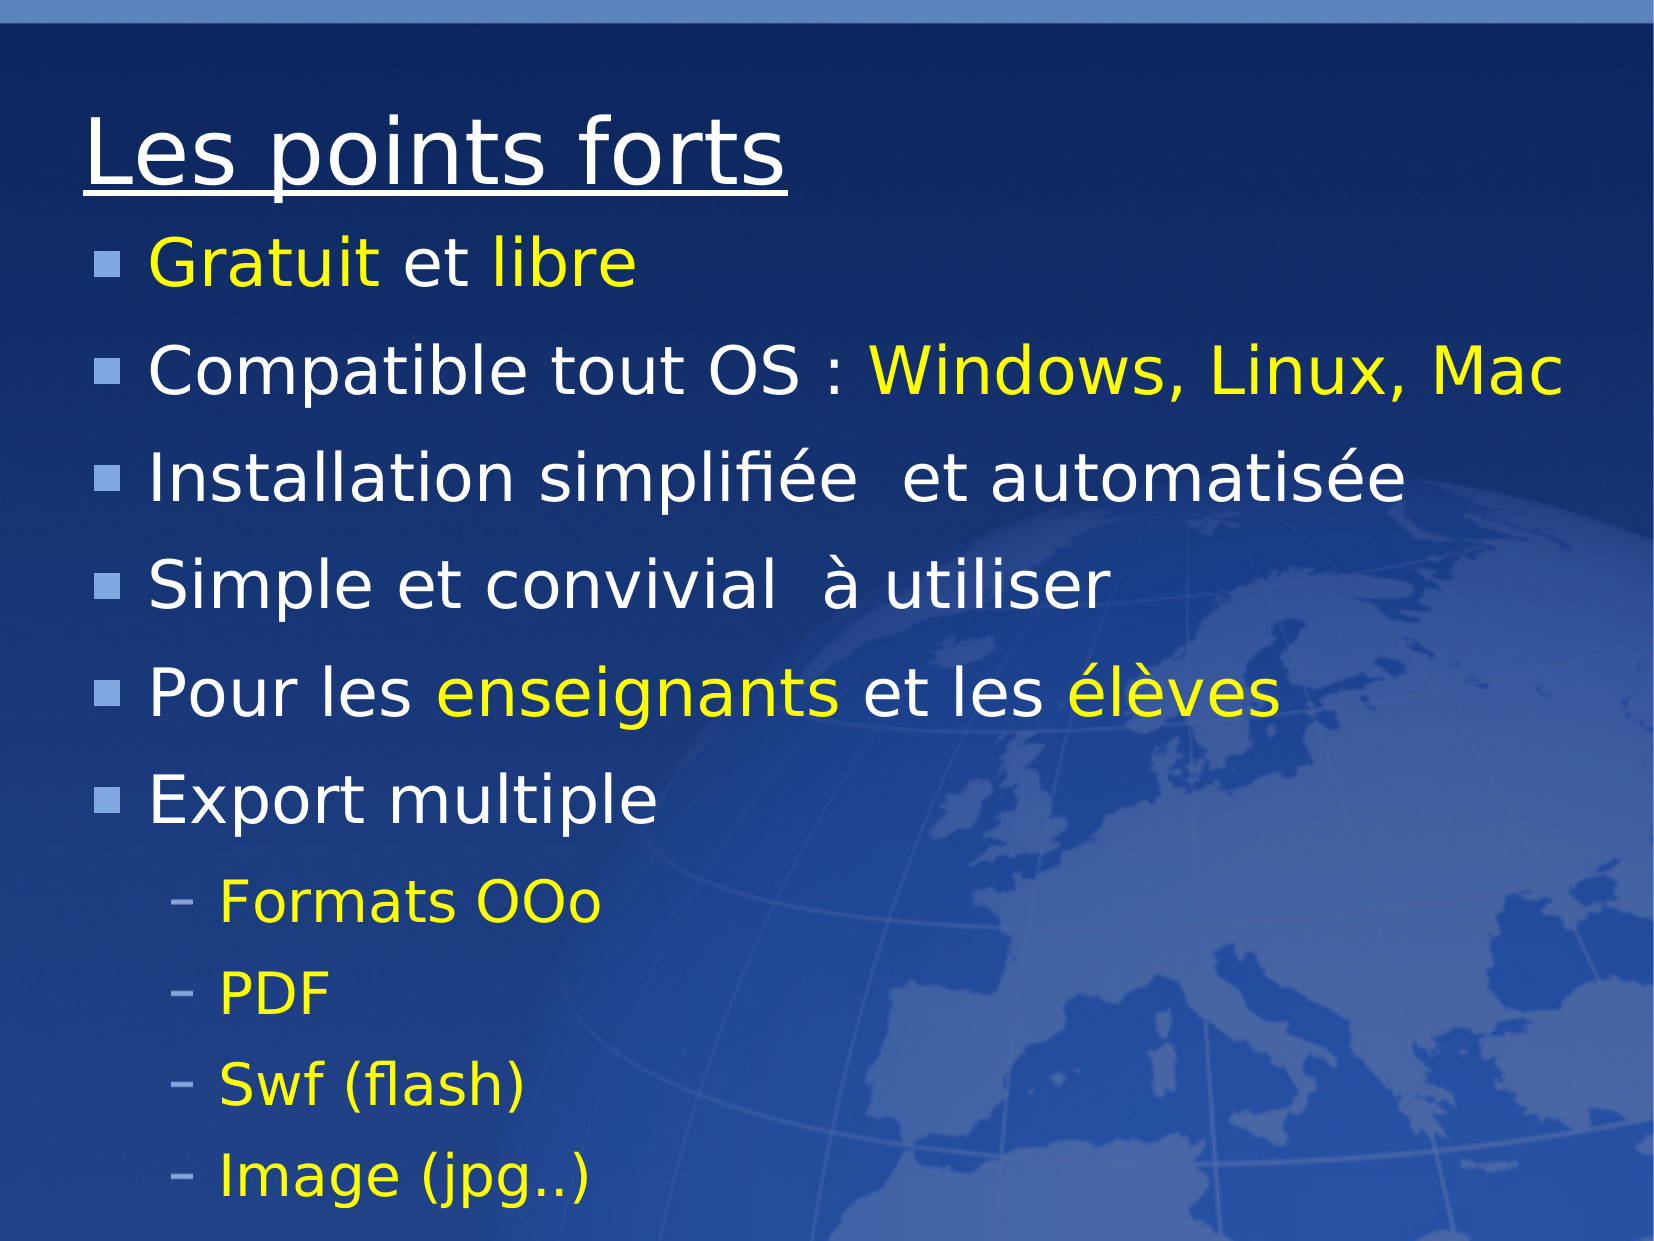

# Les points forts
Gratuit et libre
Compatible tout OS : Windows, Linux, Mac
Installation simplifiée et automatisée
Simple et convivial à utiliser
Pour les enseignants et les élèves
Export multiple
Formats OOo
PDF
Swf (flash)
Image (jpg..)